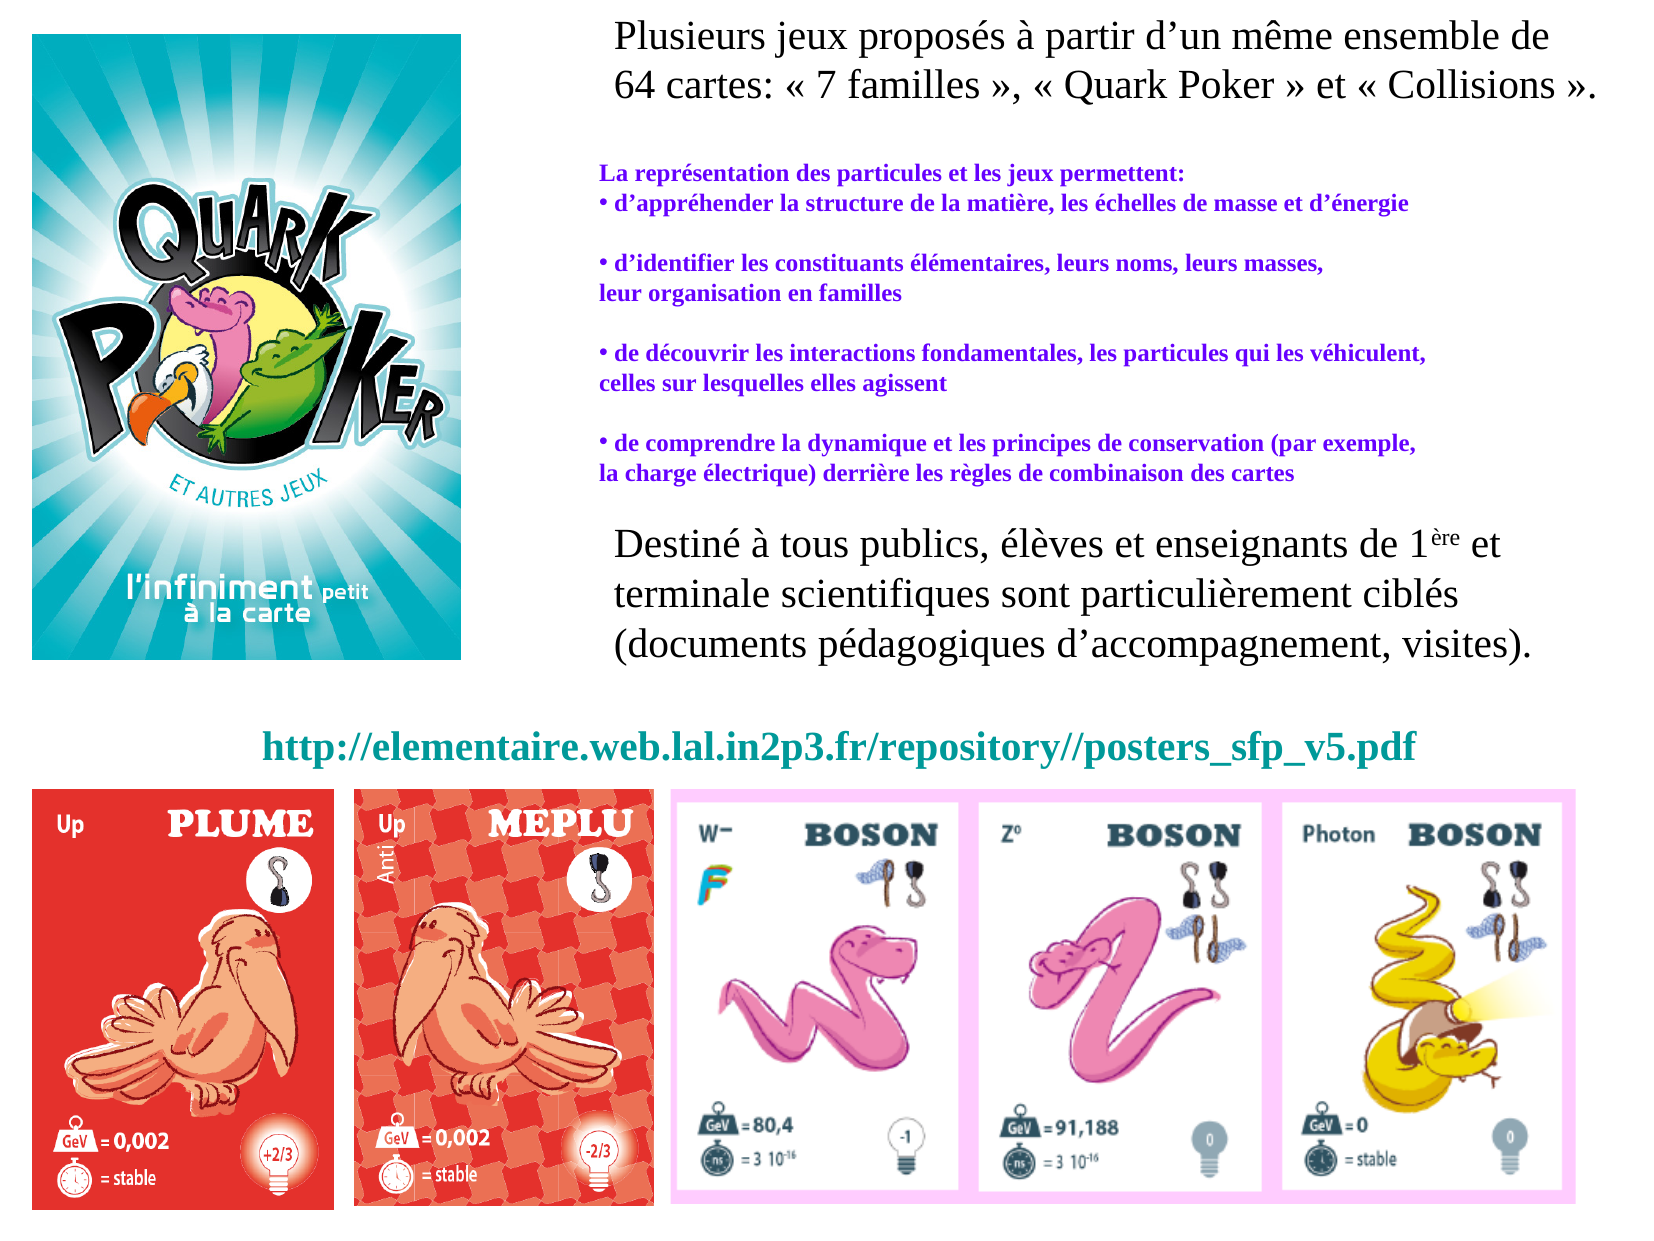

Plusieurs jeux proposés à partir d’un même ensemble de
64 cartes: « 7 familles », « Quark Poker » et « Collisions ».
La représentation des particules et les jeux permettent:
 d’appréhender la structure de la matière, les échelles de masse et d’énergie
 d’identifier les constituants élémentaires, leurs noms, leurs masses,
leur organisation en familles
 de découvrir les interactions fondamentales, les particules qui les véhiculent,
celles sur lesquelles elles agissent
 de comprendre la dynamique et les principes de conservation (par exemple,
la charge électrique) derrière les règles de combinaison des cartes
Destiné à tous publics, élèves et enseignants de 1ère et
terminale scientifiques sont particulièrement ciblés
(documents pédagogiques d’accompagnement, visites).
http://elementaire.web.lal.in2p3.fr/repository//posters_sfp_v5.pdf